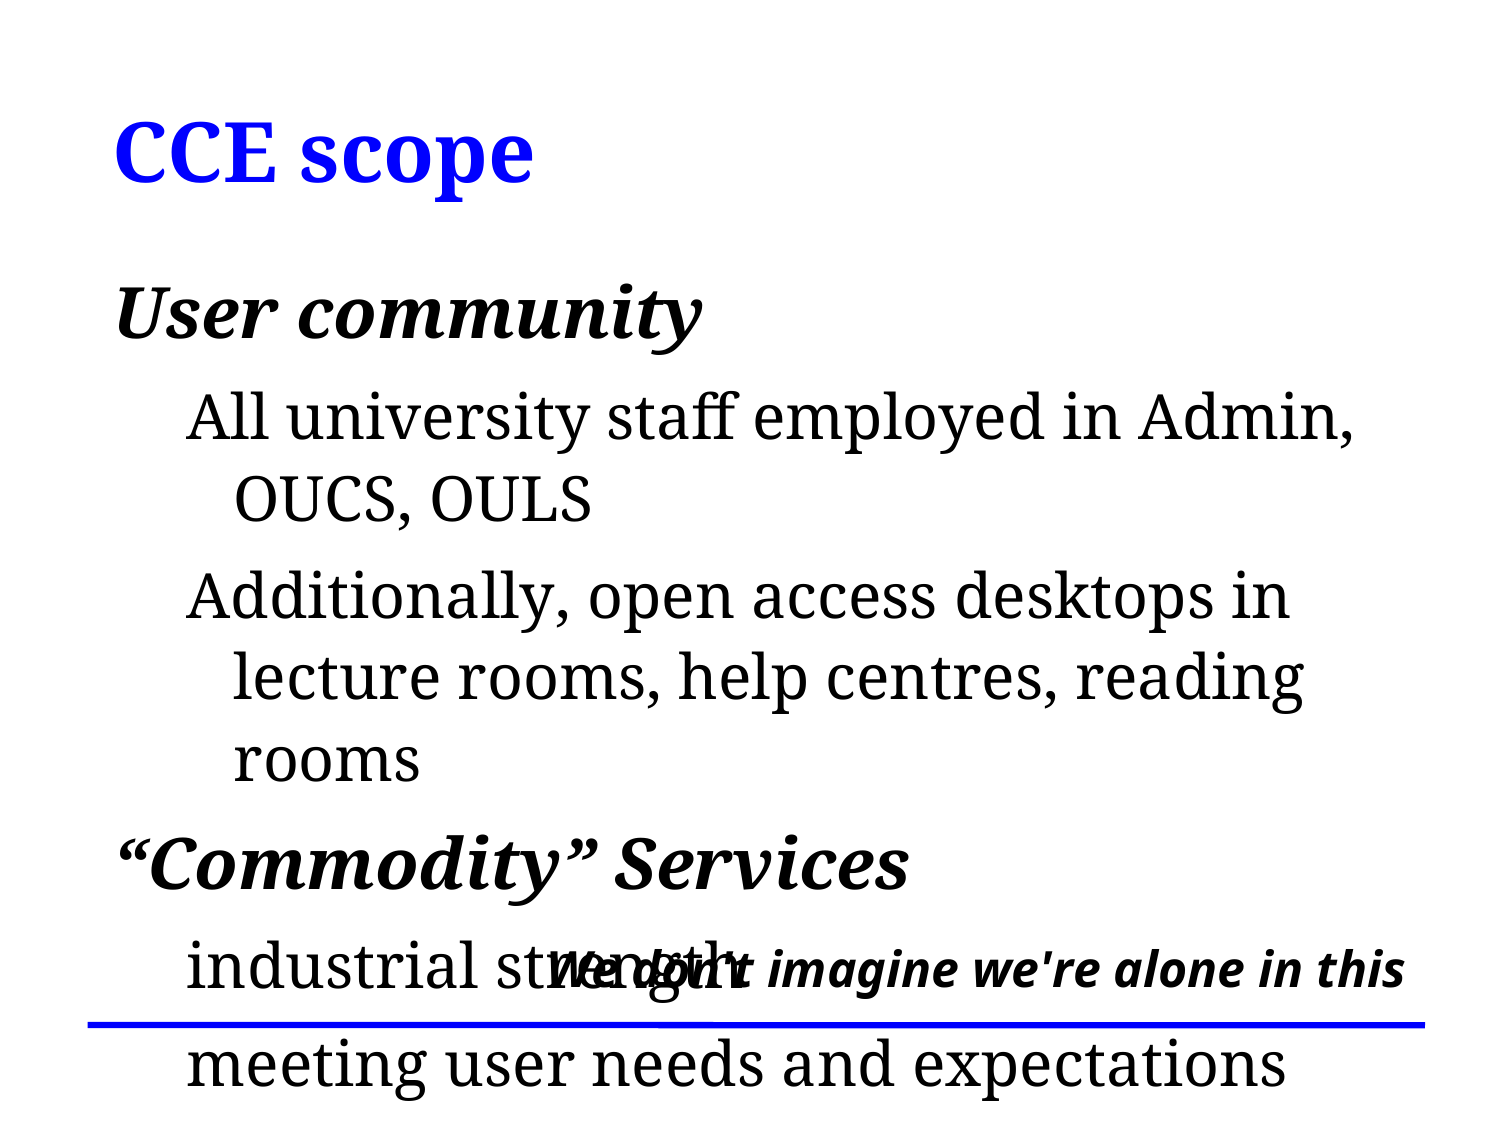

# CCE scope
User community
All university staff employed in Admin, OUCS, OULS
Additionally, open access desktops in lecture rooms, help centres, reading rooms
“Commodity” Services
industrial strength
meeting user needs and expectations
We don't imagine we're alone in this